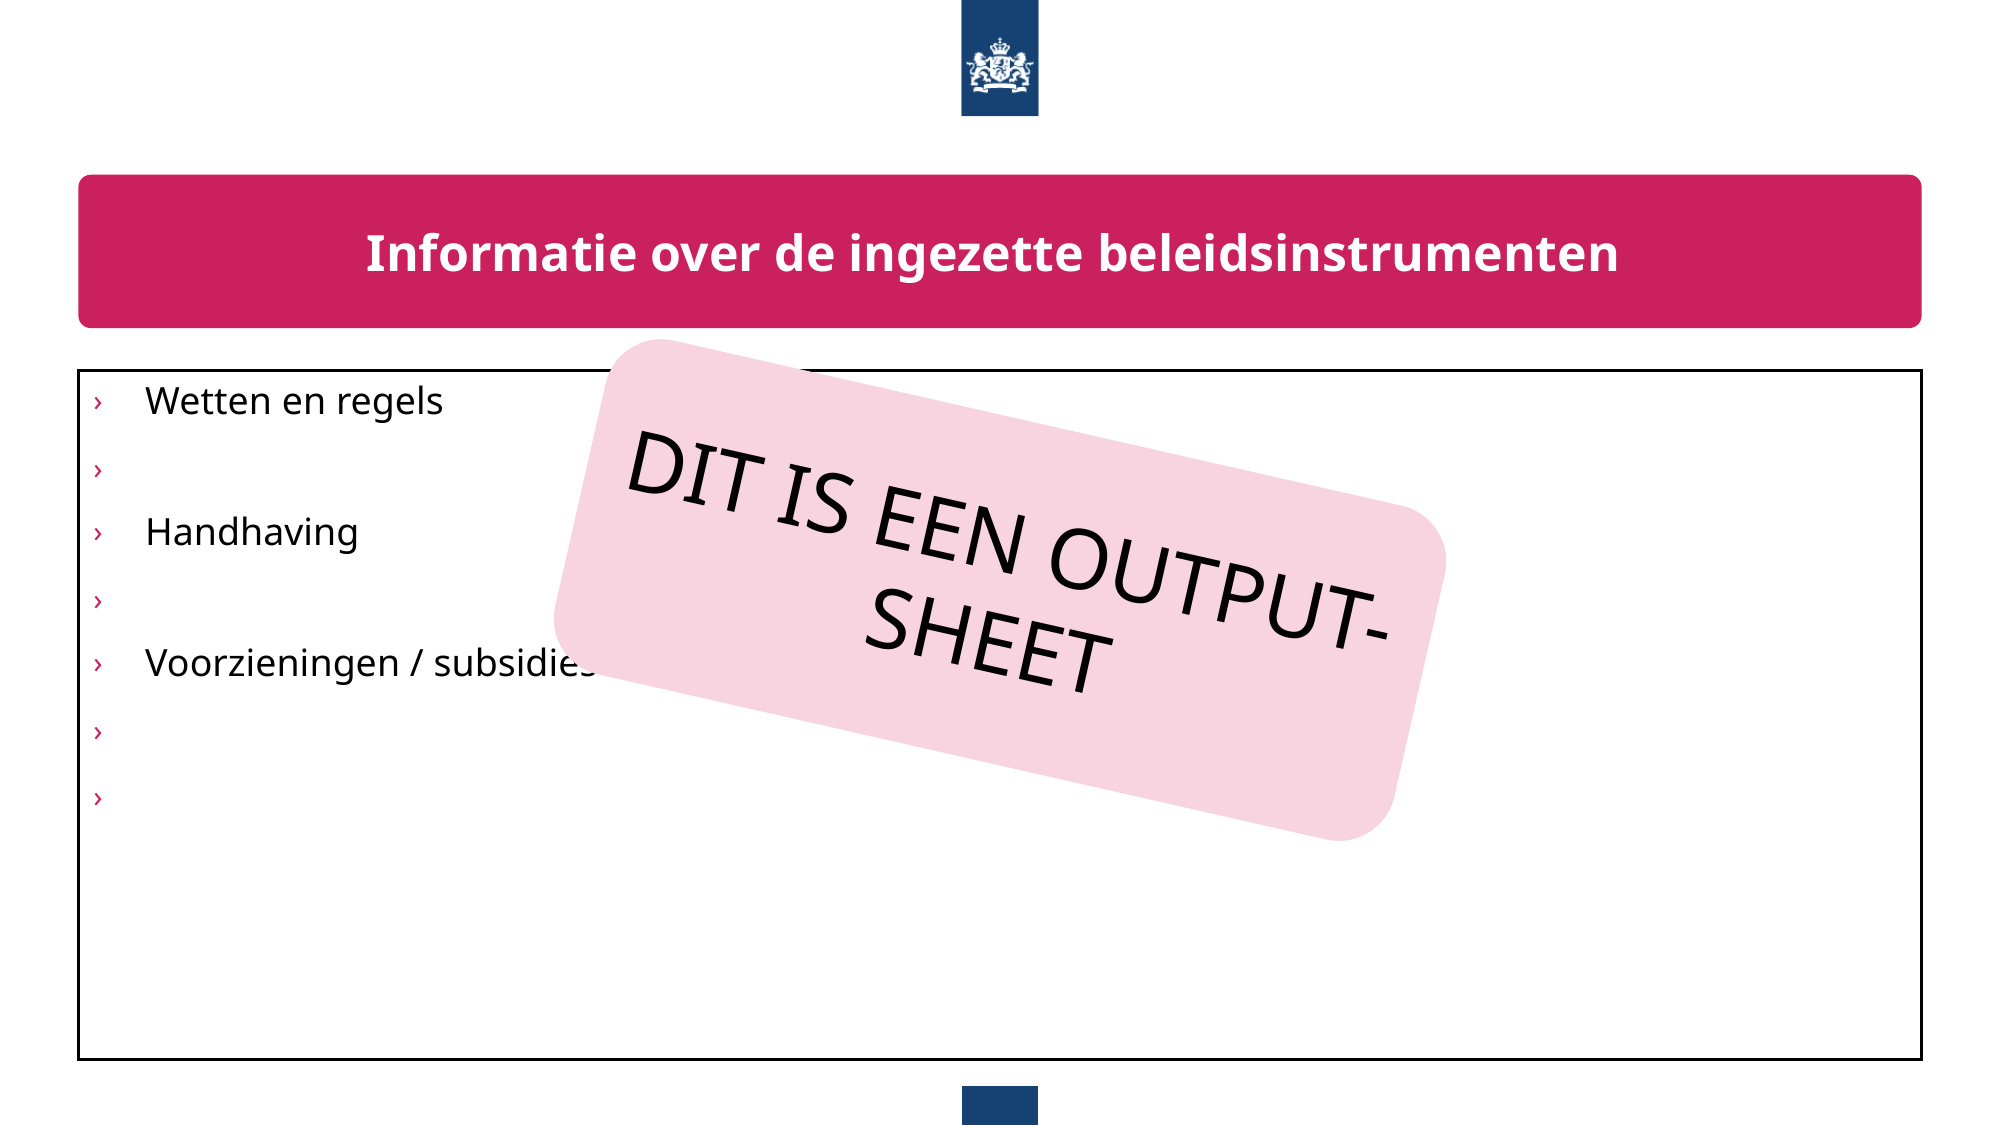

Informatie over de ingezette beleidsinstrumenten
Wetten en regels
Handhaving
Voorzieningen / subsidies
DIT IS EEN OUTPUT-SHEET